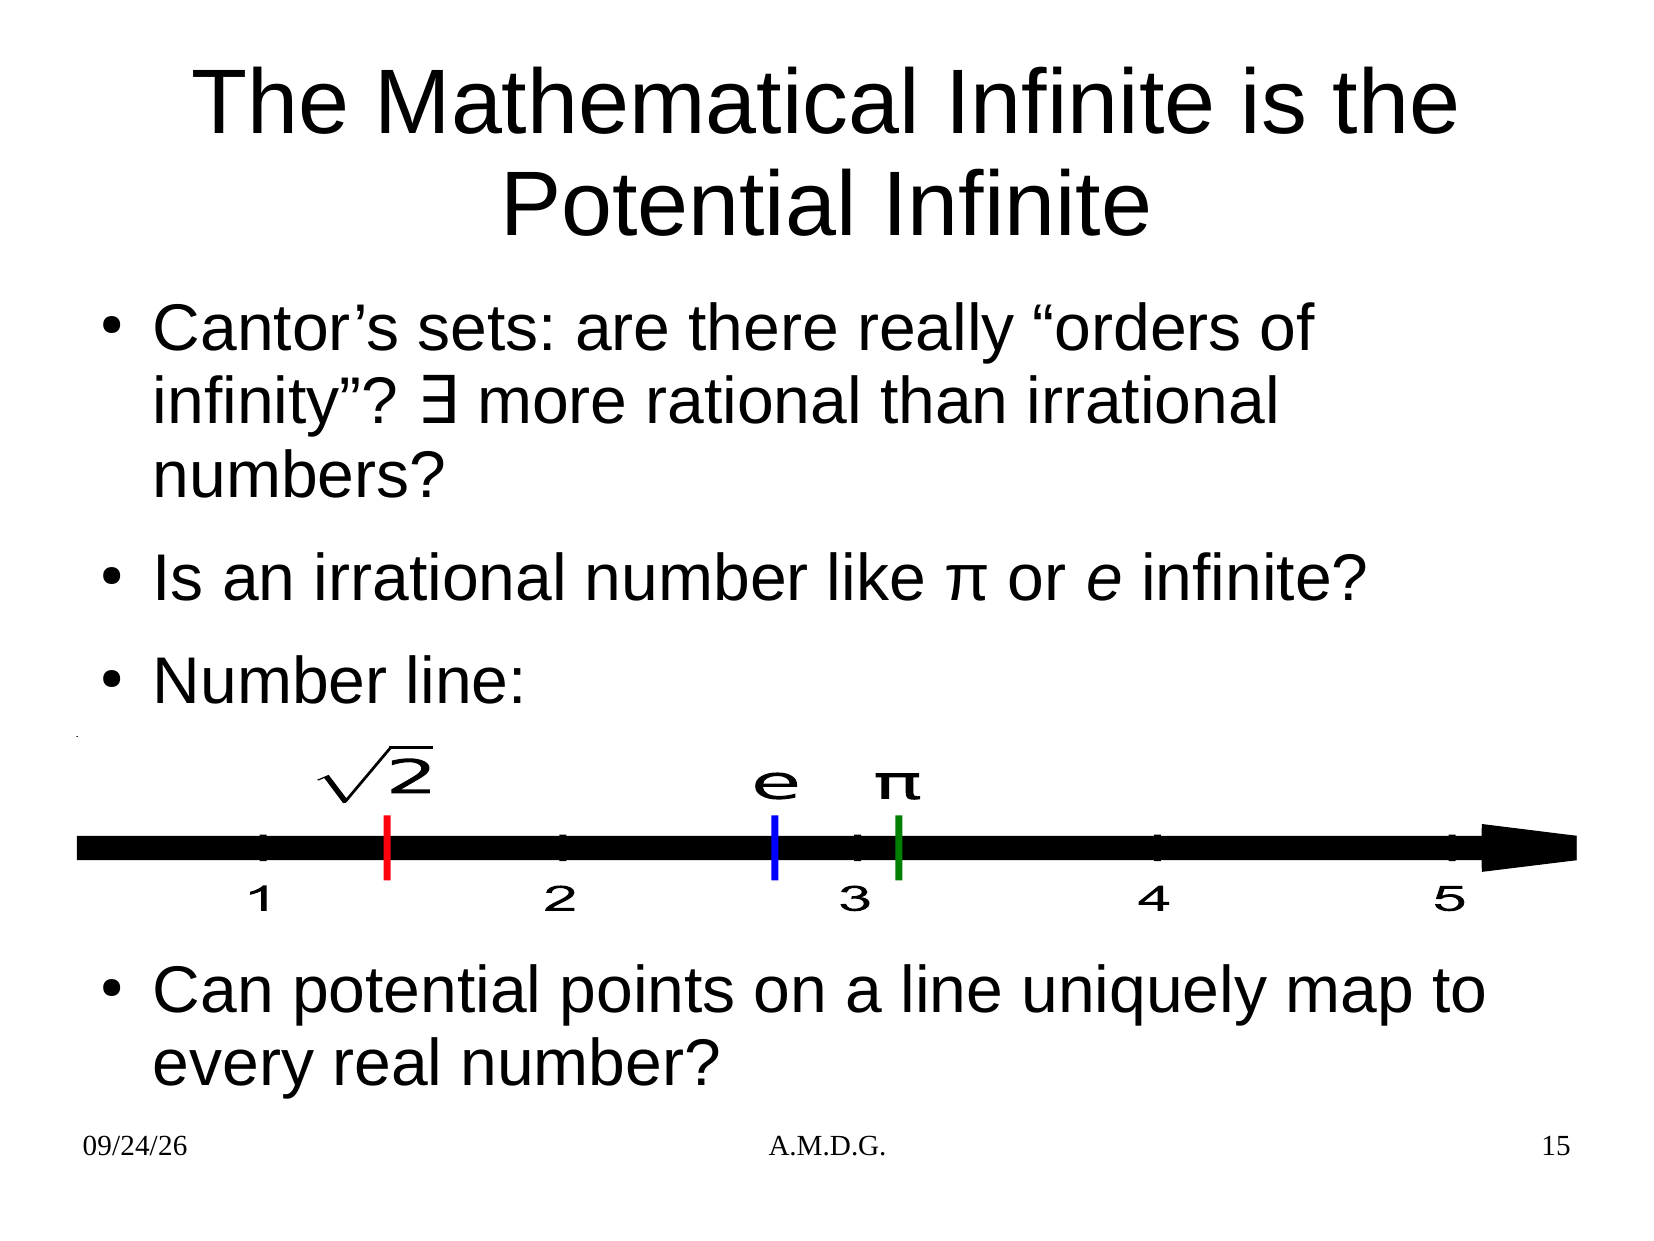

# The Mathematical Infinite is the Potential Infinite
Cantor’s sets: are there really “orders of infinity”? ∃ more rational than irrational numbers?
Is an irrational number like π or e infinite?
Number line:
Can potential points on a line uniquely map to every real number?
`
A.M.D.G.
15